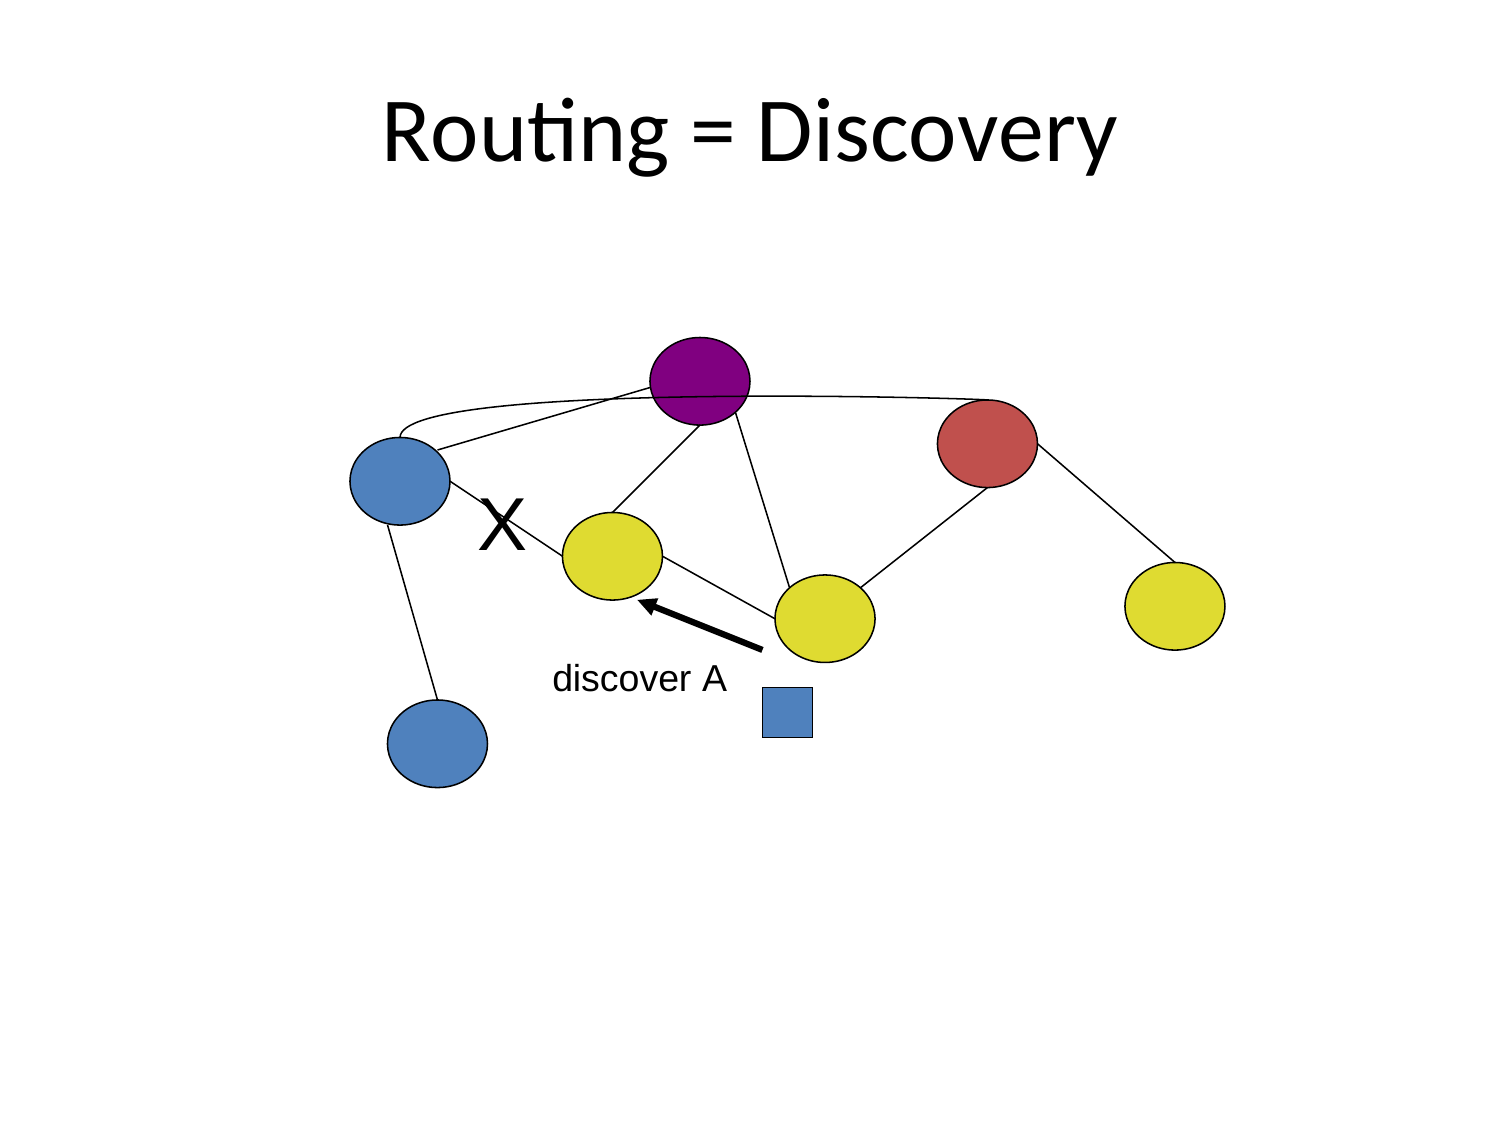

# Routing = Discovery
X
discover A